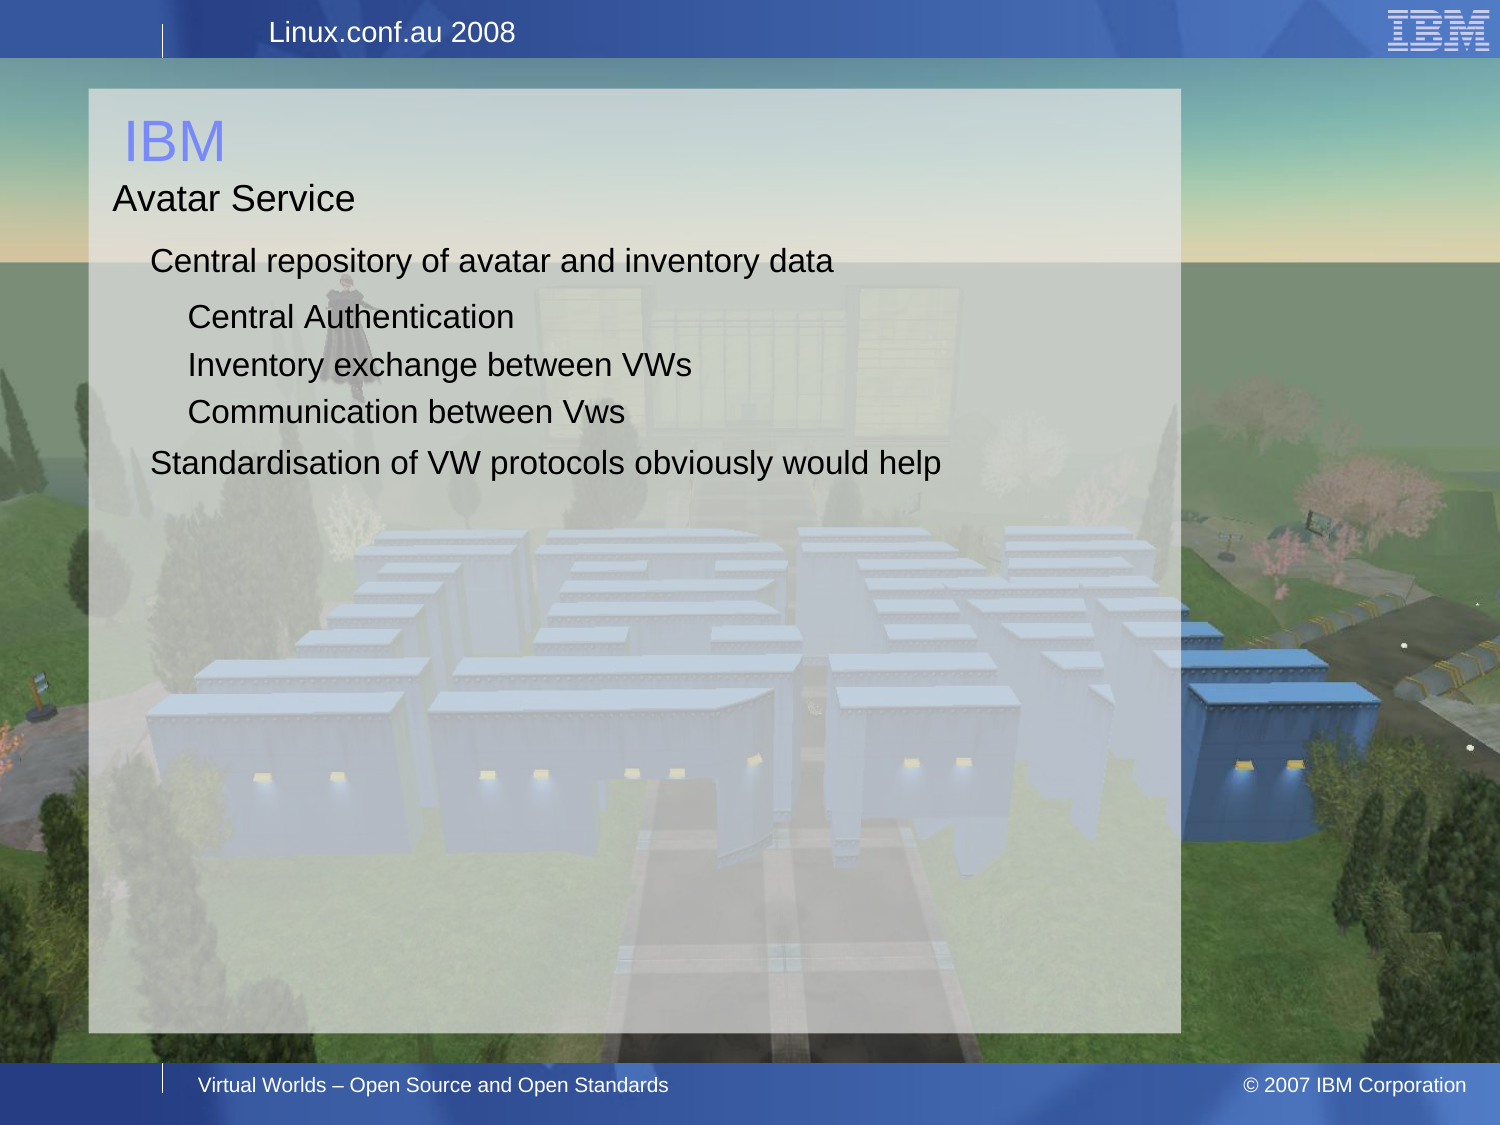

# IBM
Avatar Service
Central repository of avatar and inventory data
Central Authentication
Inventory exchange between VWs
Communication between Vws
Standardisation of VW protocols obviously would help
29